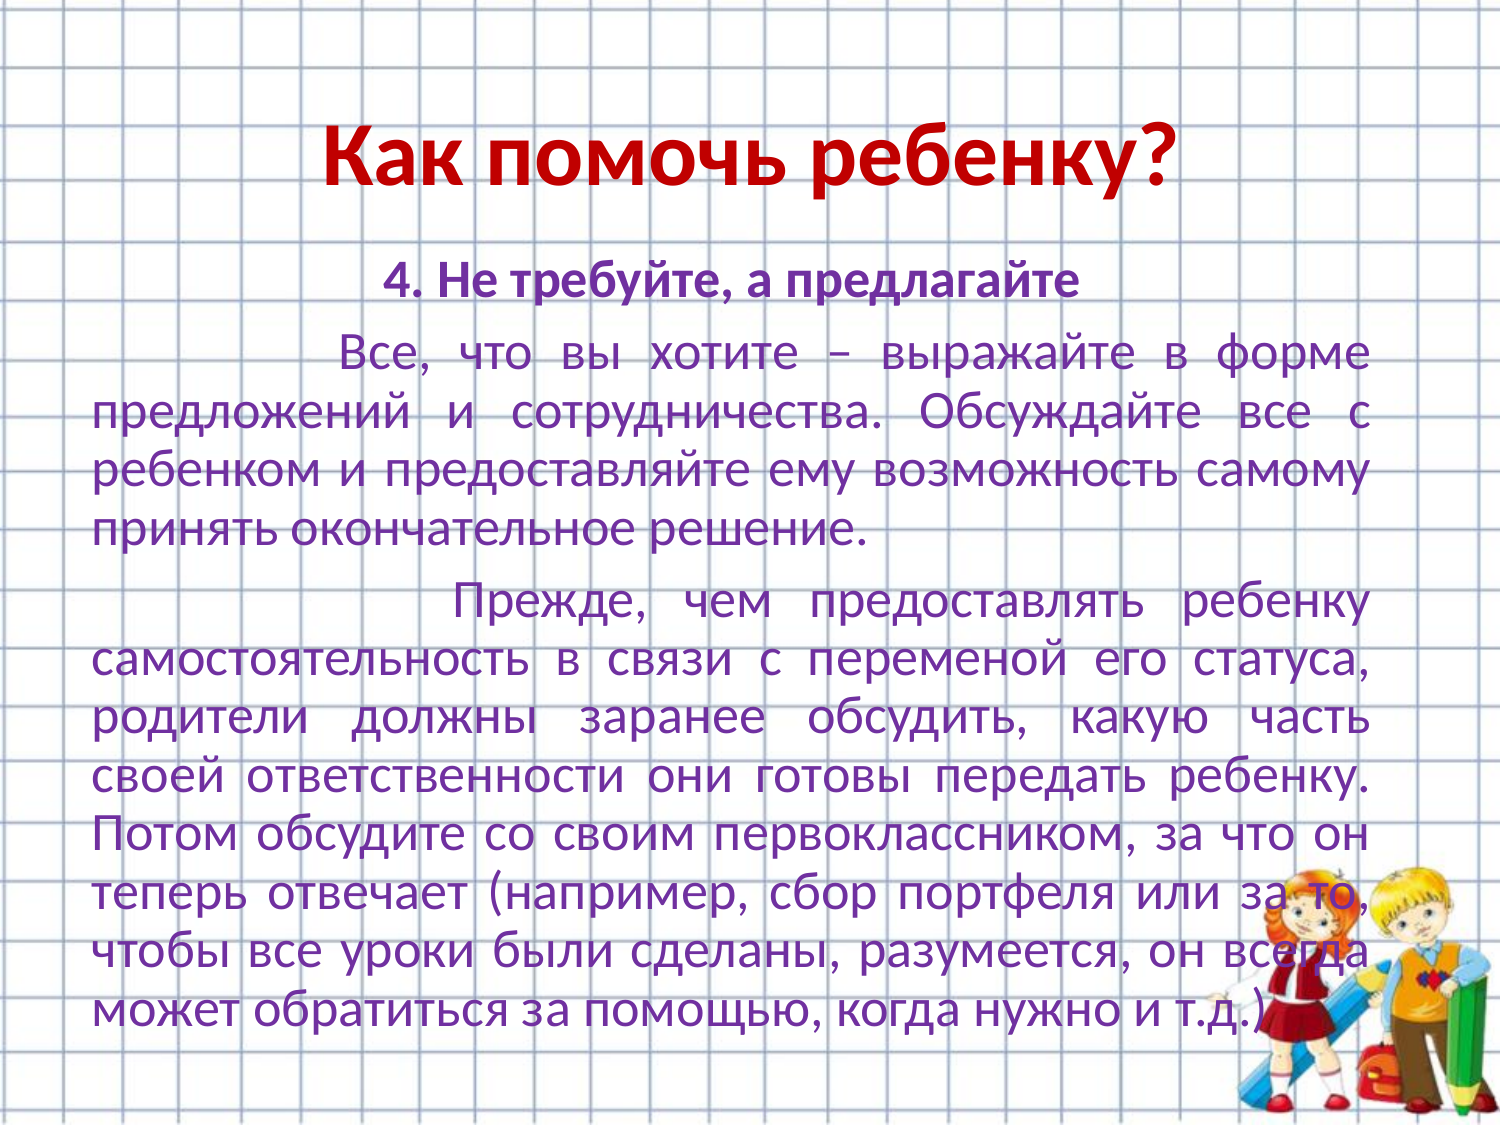

Как помочь ребенку?
# 4. Не требуйте, а предлагайте
 Все, что вы хотите – выражайте в форме предложений и сотрудничества. Обсуждайте все с ребенком и предоставляйте ему возможность самому принять окончательное решение.
 Прежде, чем предоставлять ребенку самостоятельность в связи с переменой его статуса, родители должны заранее обсудить, какую часть своей ответственности они готовы передать ребенку. Потом обсудите со своим первоклассником, за что он теперь отвечает (например, сбор портфеля или за то, чтобы все уроки были сделаны, разумеется, он всегда может обратиться за помощью, когда нужно и т.д.)